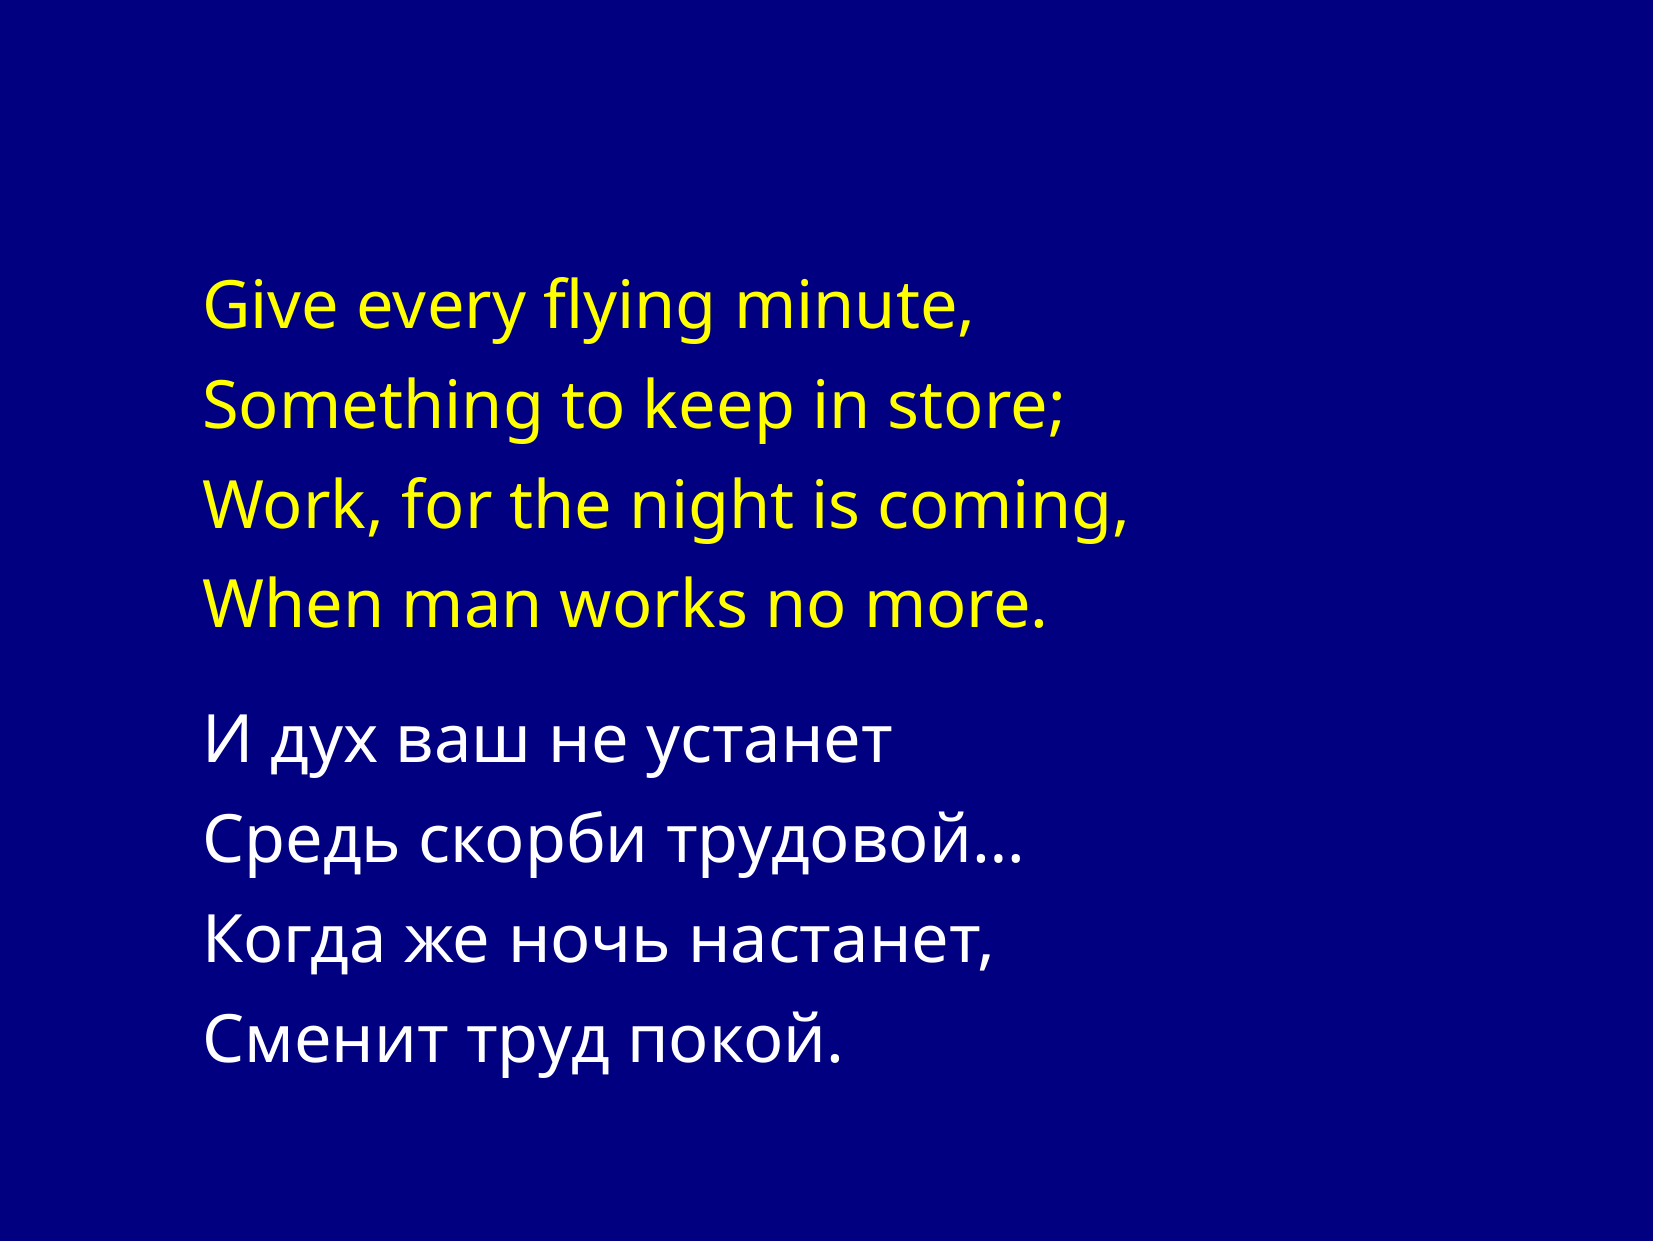

Give every flying minute,
	Something to keep in store;
	Work, for the night is coming,
	When man works no more.
	И дух ваш не устанет
	Средь скорби трудовой…
	Когда же ночь настанет,
	Сменит труд покой.